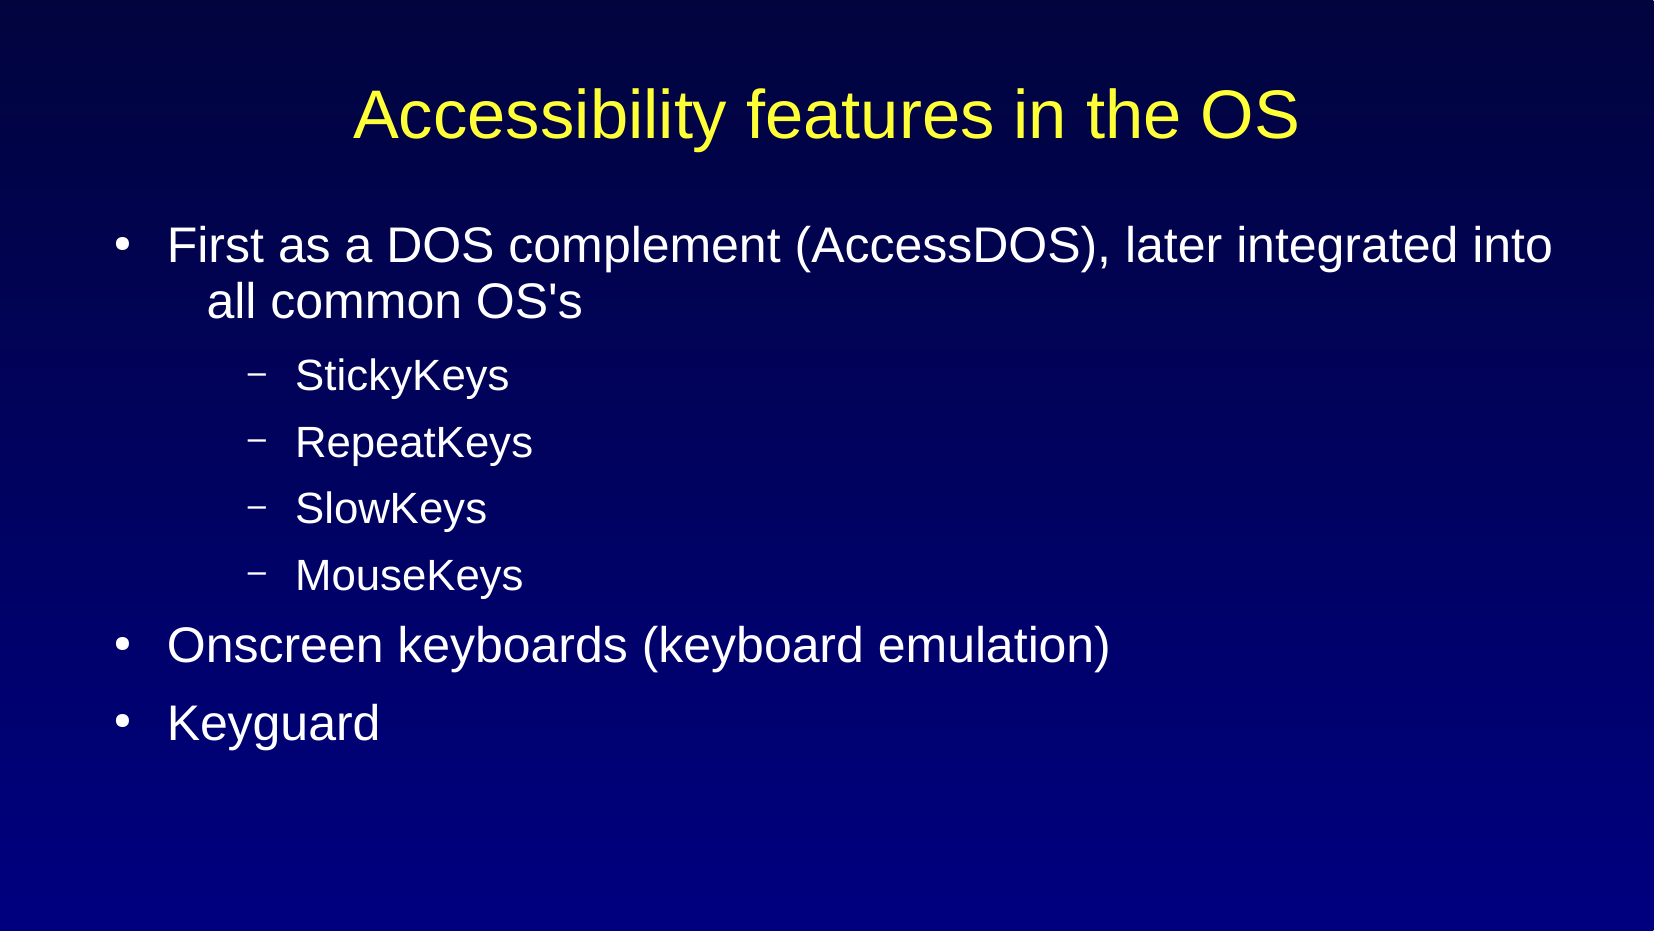

# Accessibility features in the OS
First as a DOS complement (AccessDOS), later integrated into all common OS's
StickyKeys
RepeatKeys
SlowKeys
MouseKeys
Onscreen keyboards (keyboard emulation)
Keyguard